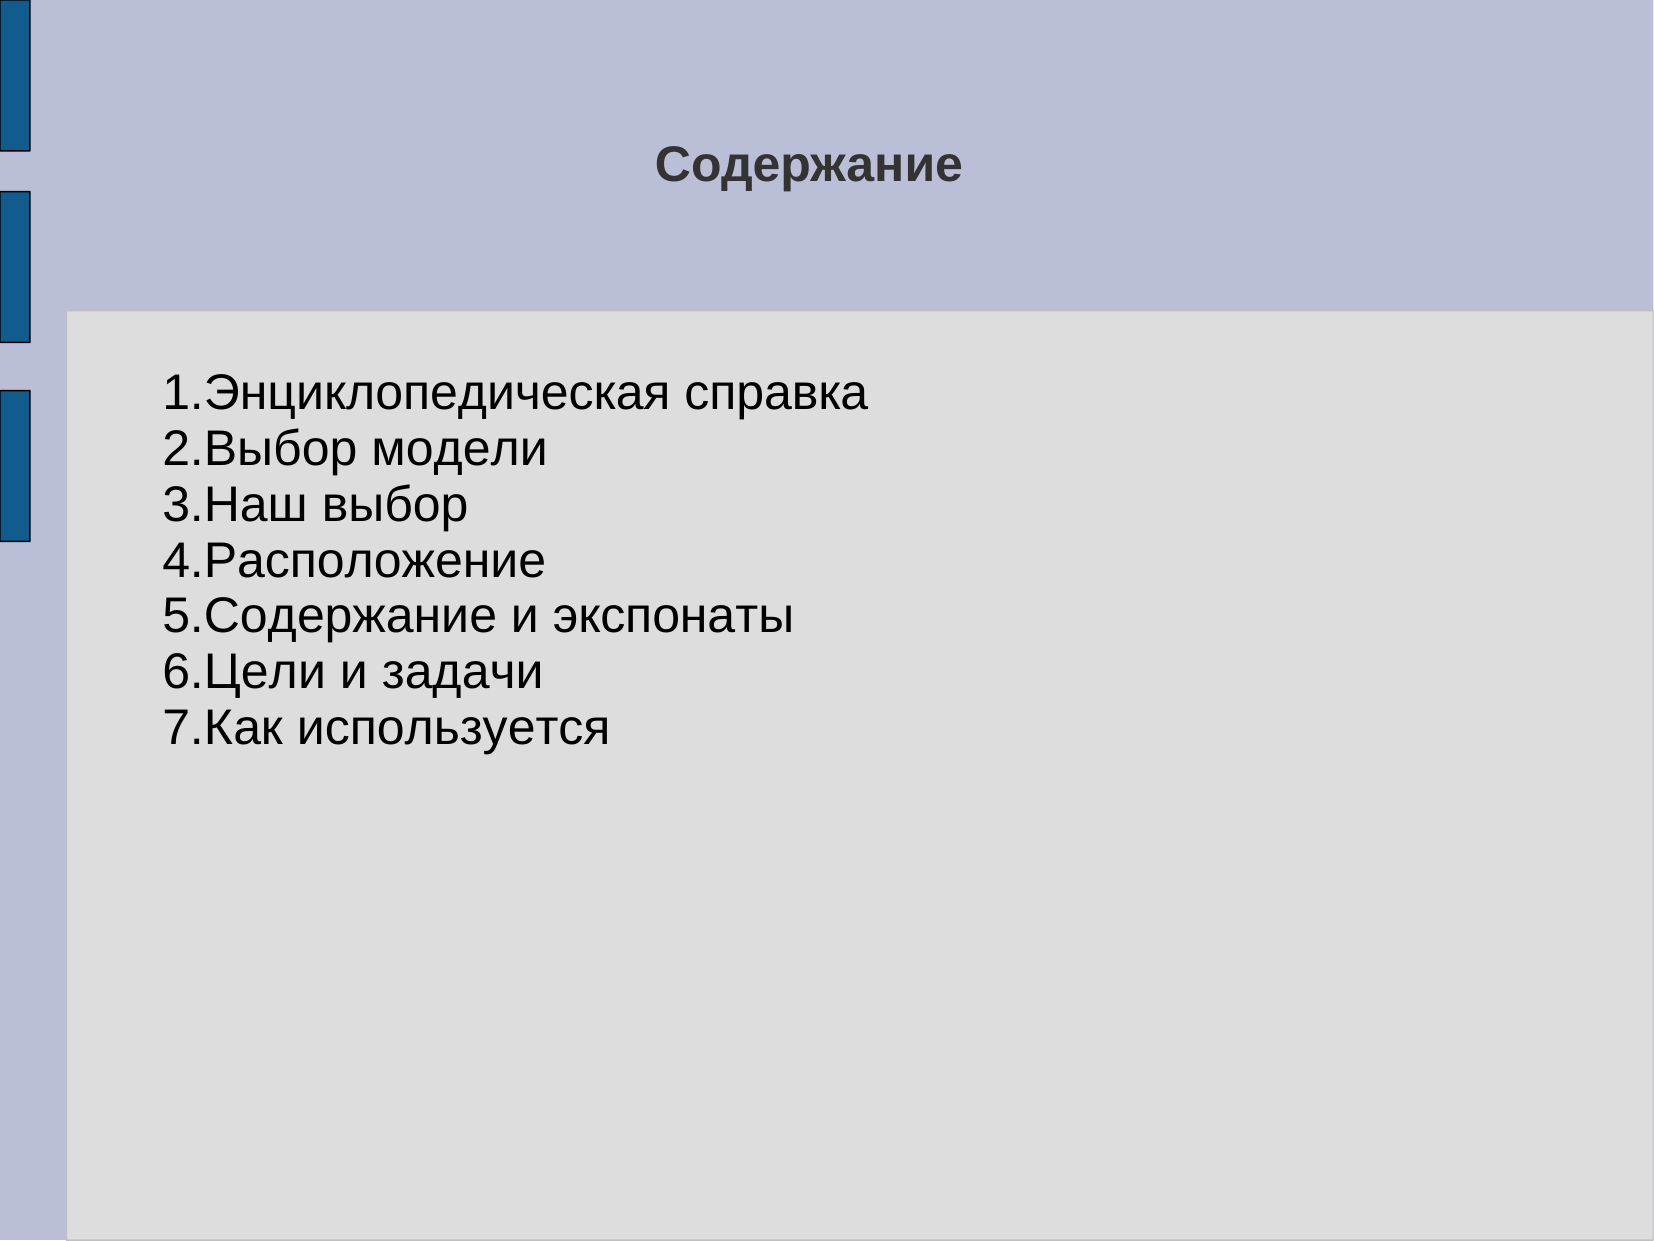

# Содержание
1.Энциклопедическая справка
2.Выбор модели
3.Наш выбор
4.Расположение
5.Содержание и экспонаты
6.Цели и задачи
7.Как используется